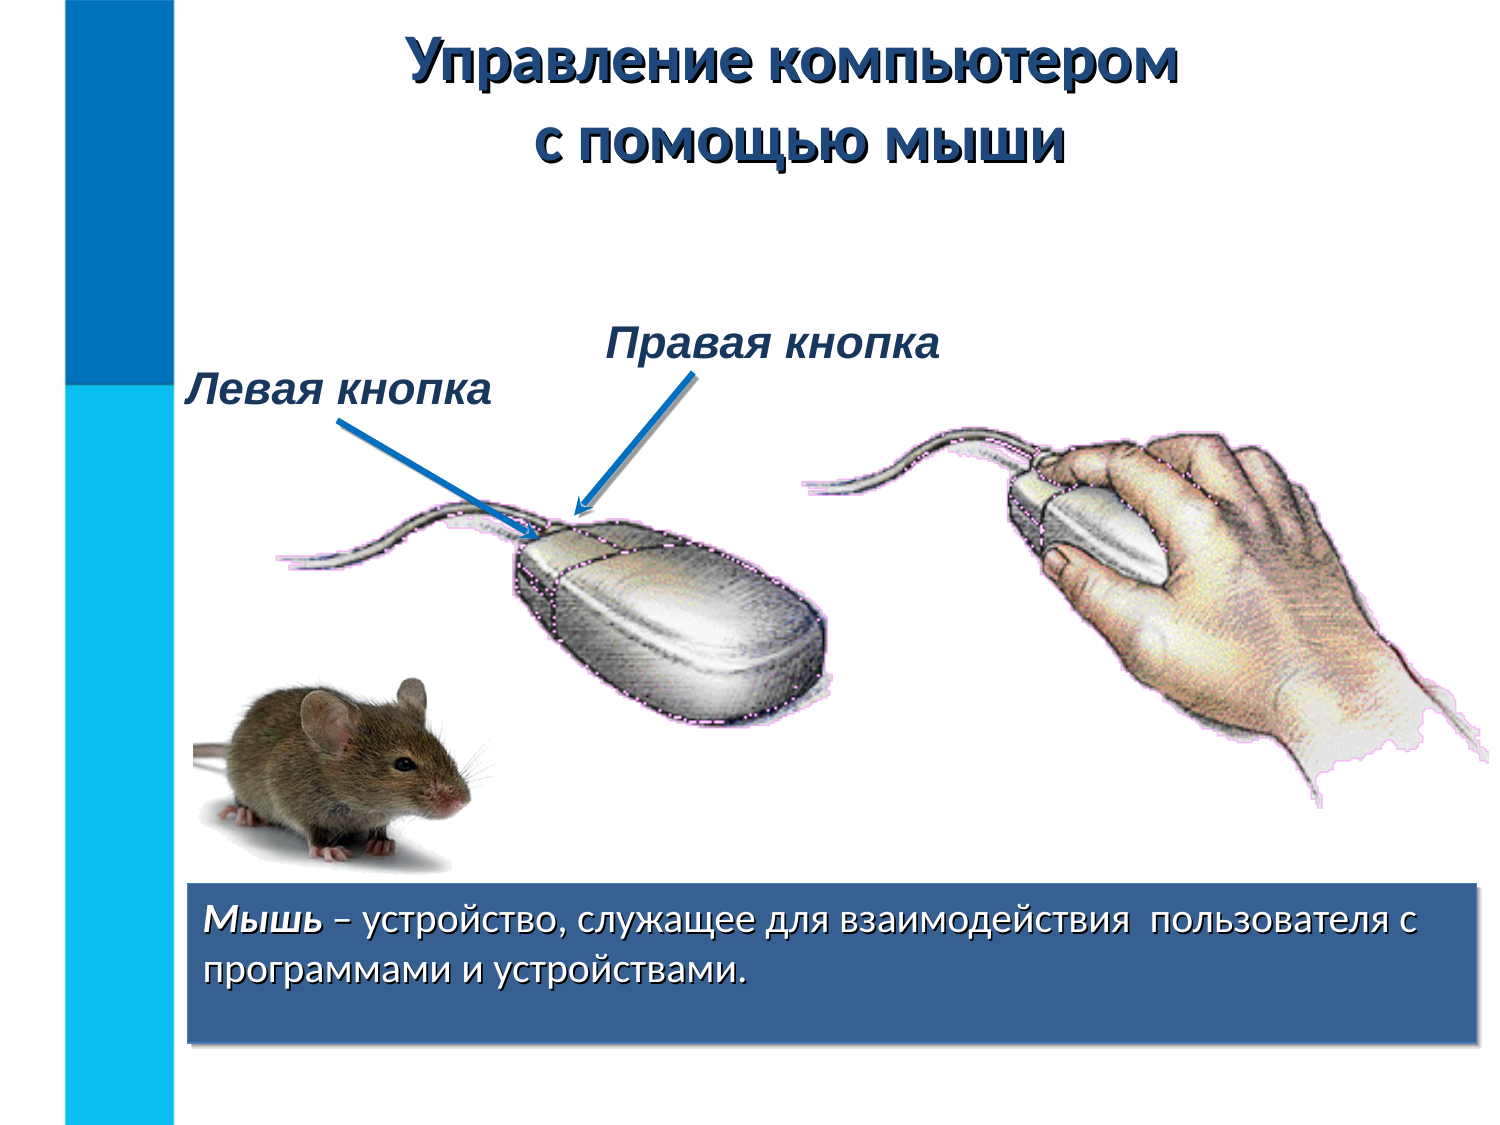

# Управление компьютером с помощью мыши
Правая кнопка
Левая кнопка
Мышь – устройство, служащее для взаимодействия пользователя с программами и устройствами.